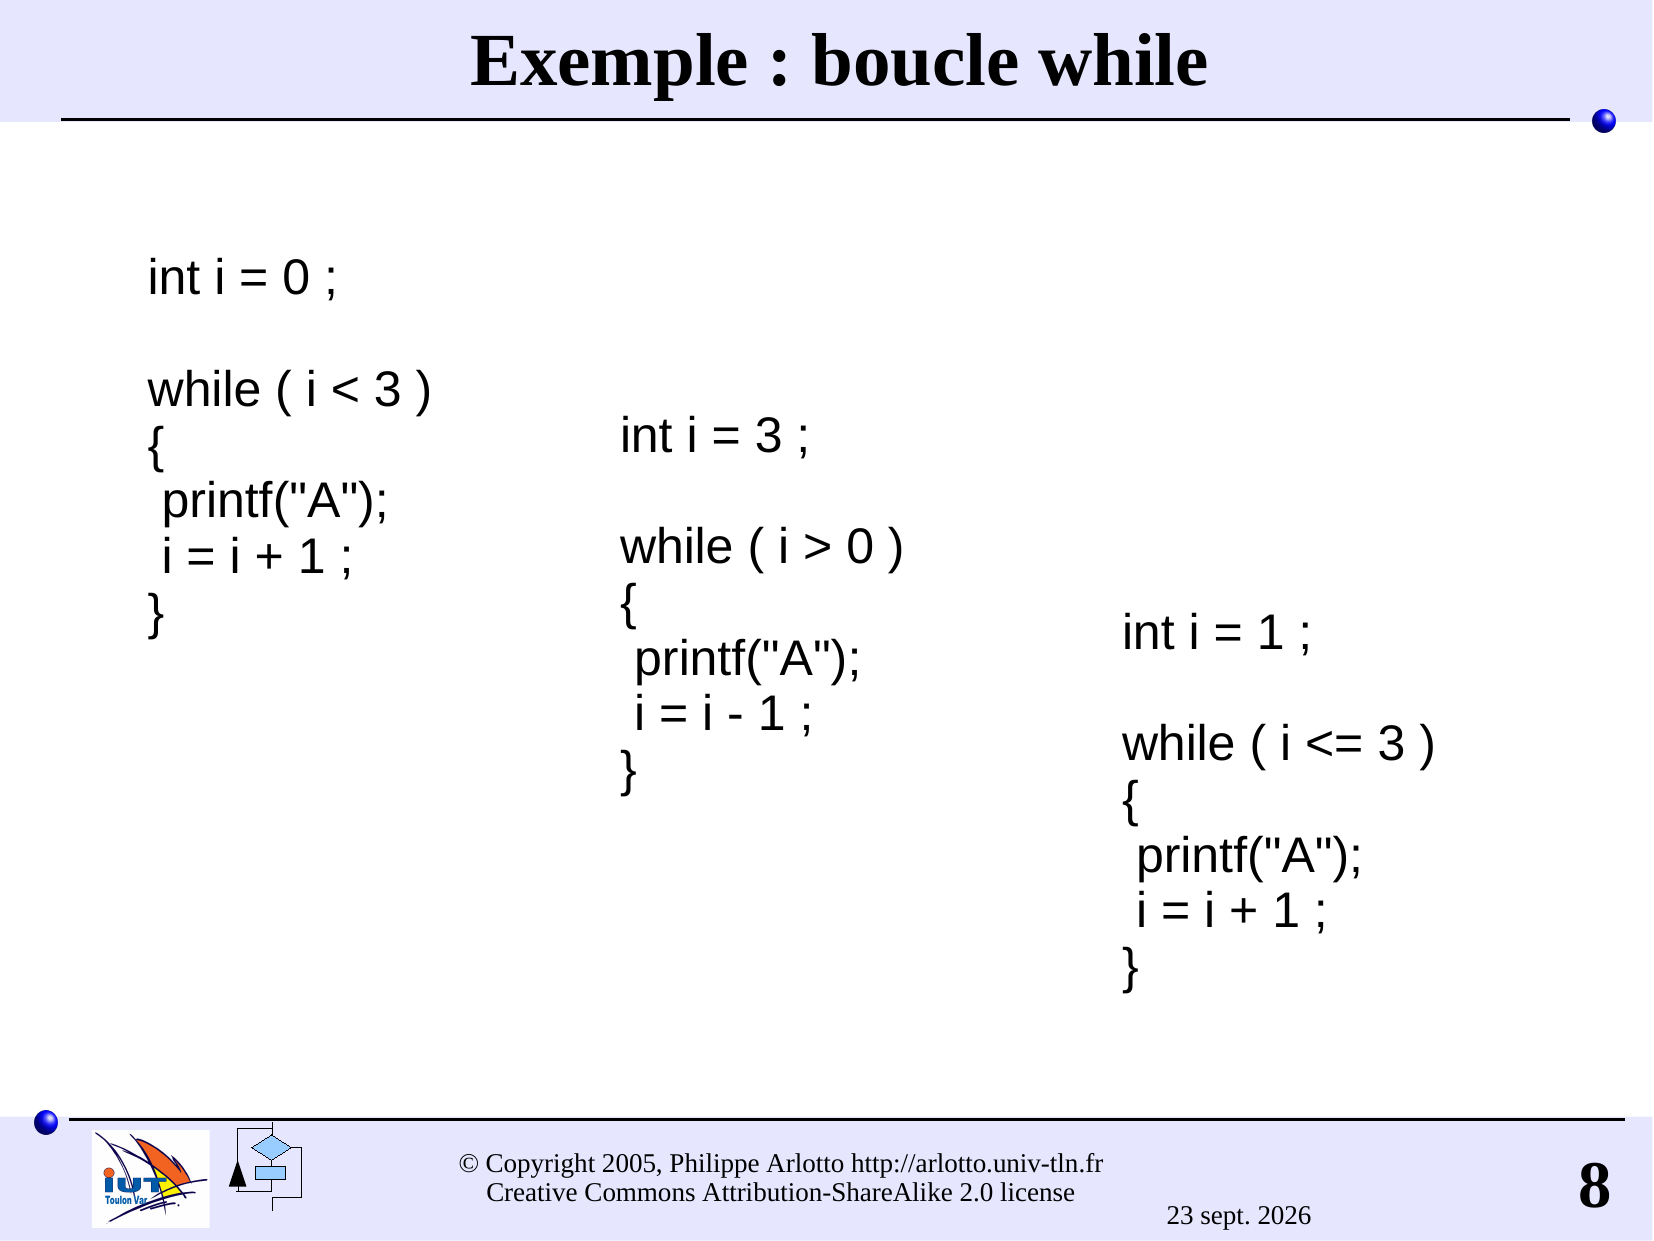

# Exemple : boucle while
int i = 0 ;
while ( i < 3 )
{
 printf("A");
 i = i + 1 ;
}
int i = 3 ;
while ( i > 0 )
{
 printf("A");
 i = i - 1 ;
}
int i = 1 ;
while ( i <= 3 )
{
 printf("A");
 i = i + 1 ;
}